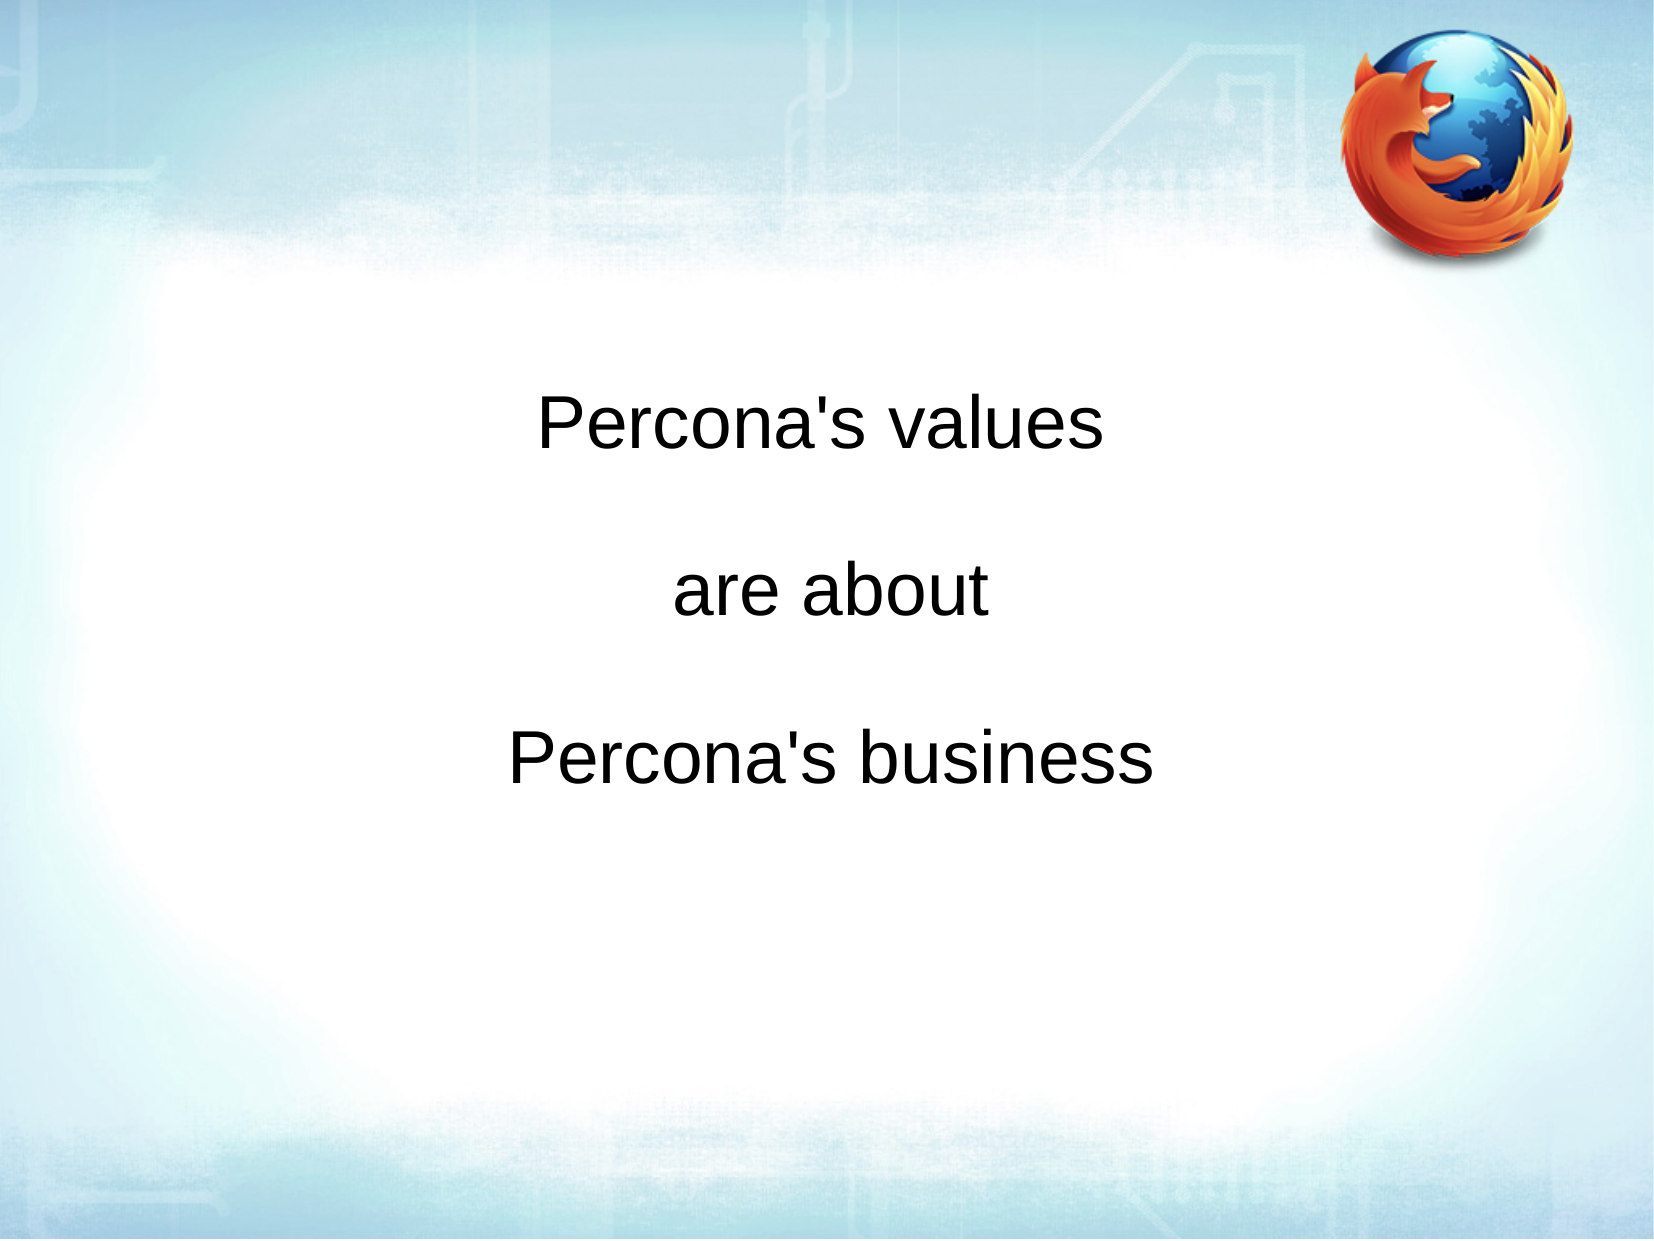

# Percona's values are about Percona's business